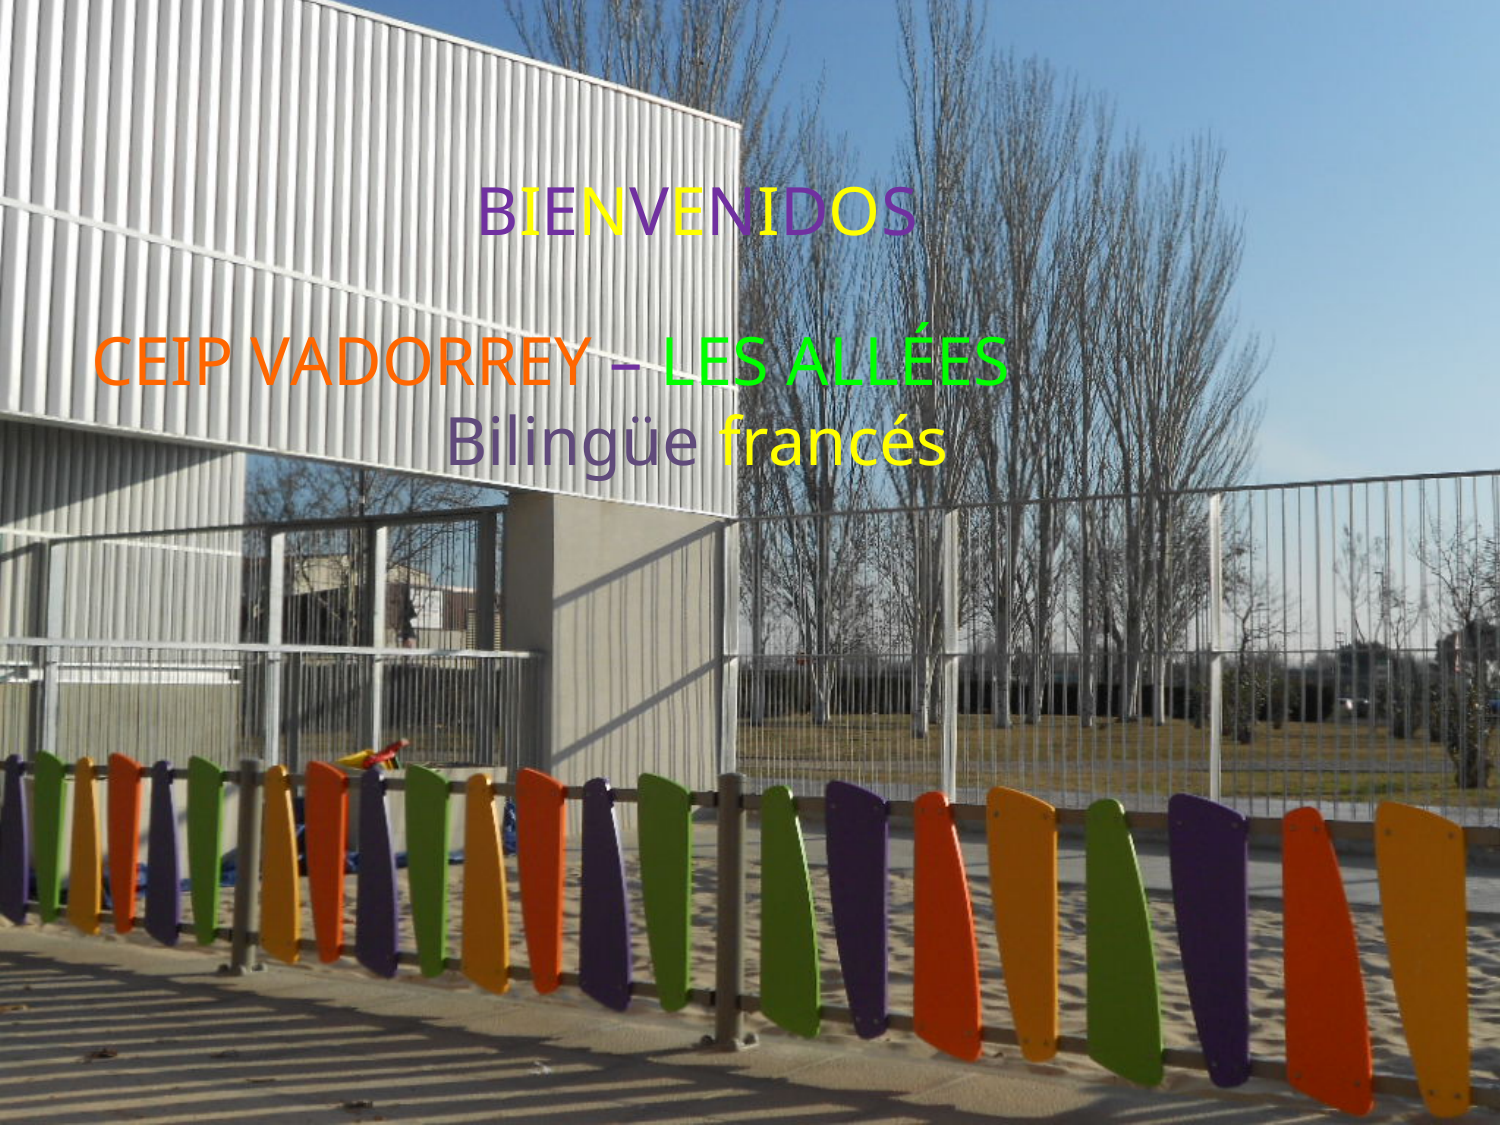

BIENVENIDOS
CEIP VADORREY – LES ALLÉES
Bilingüe francés
#